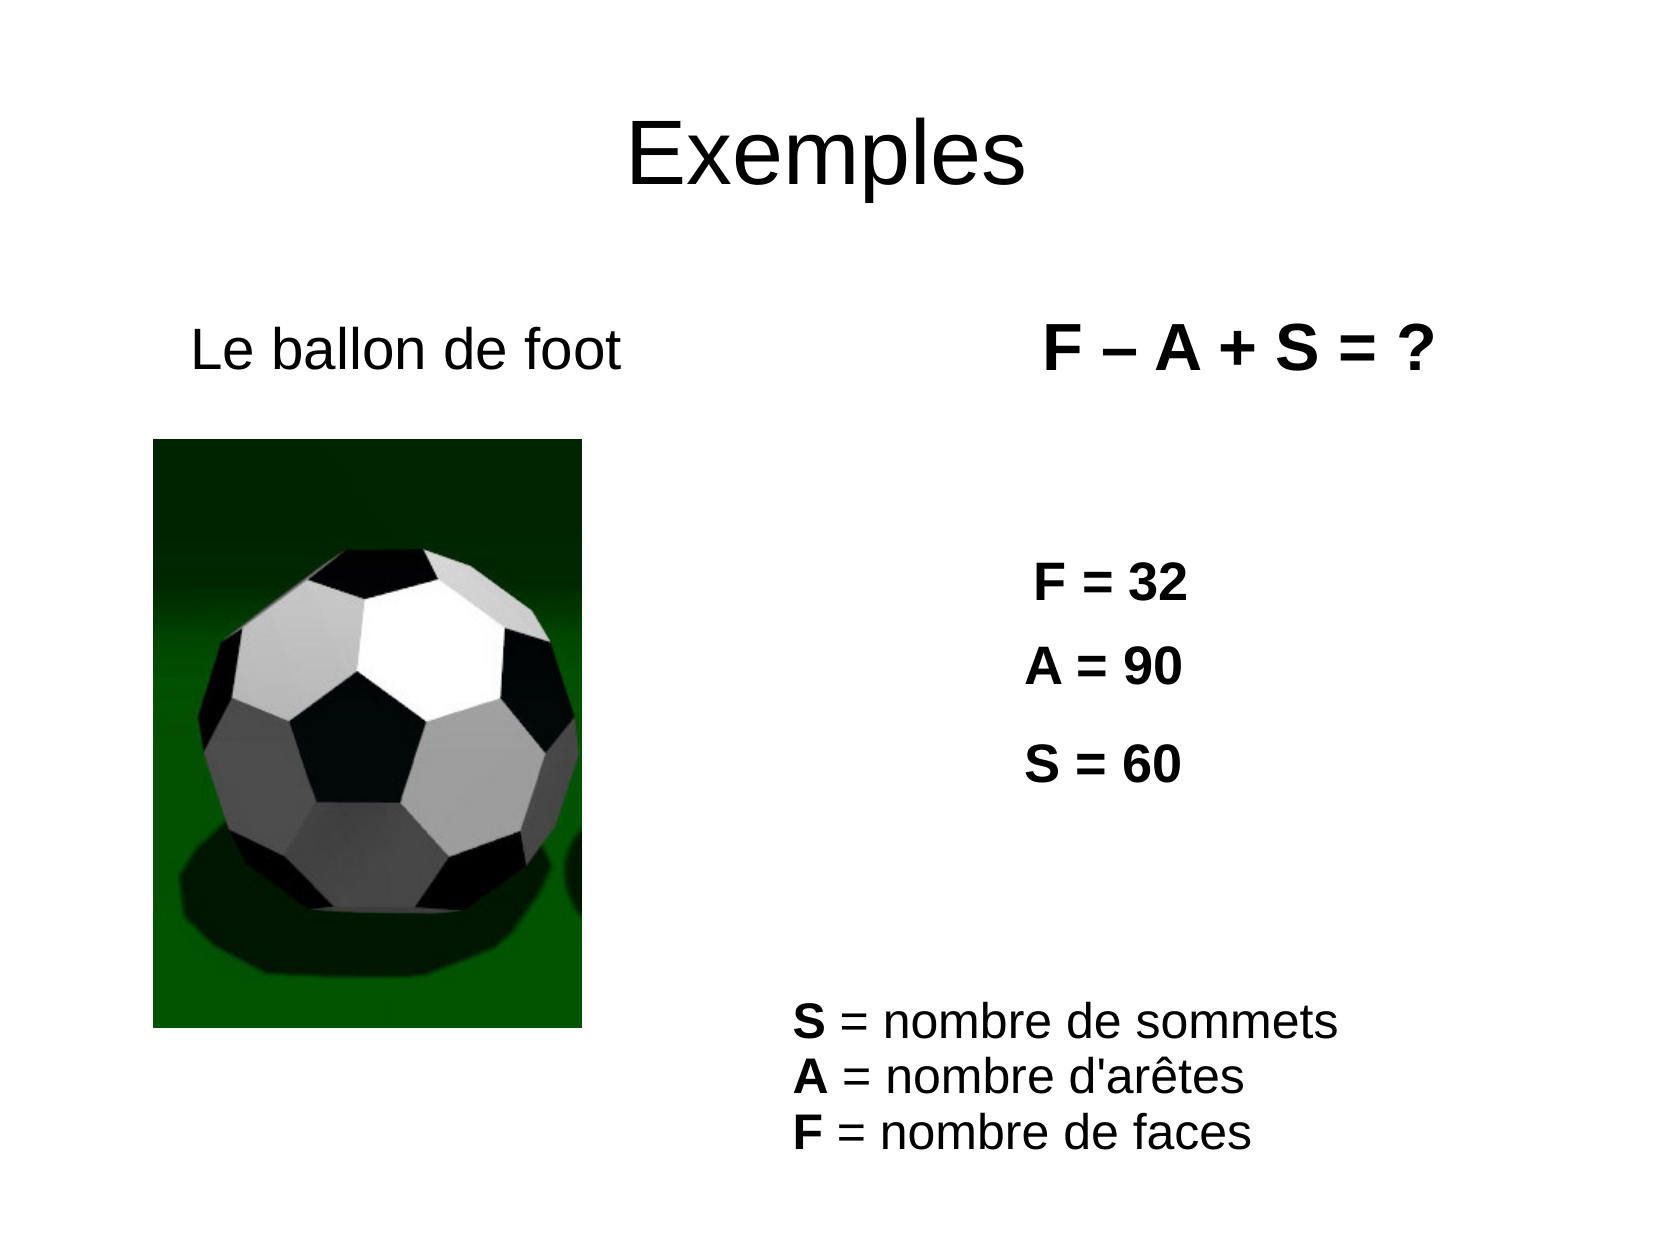

# Exemples
F – A + S = ?
Le ballon de foot
F = 32
A = 90
S = 60
S = nombre de sommets
A = nombre d'arêtes
F = nombre de faces